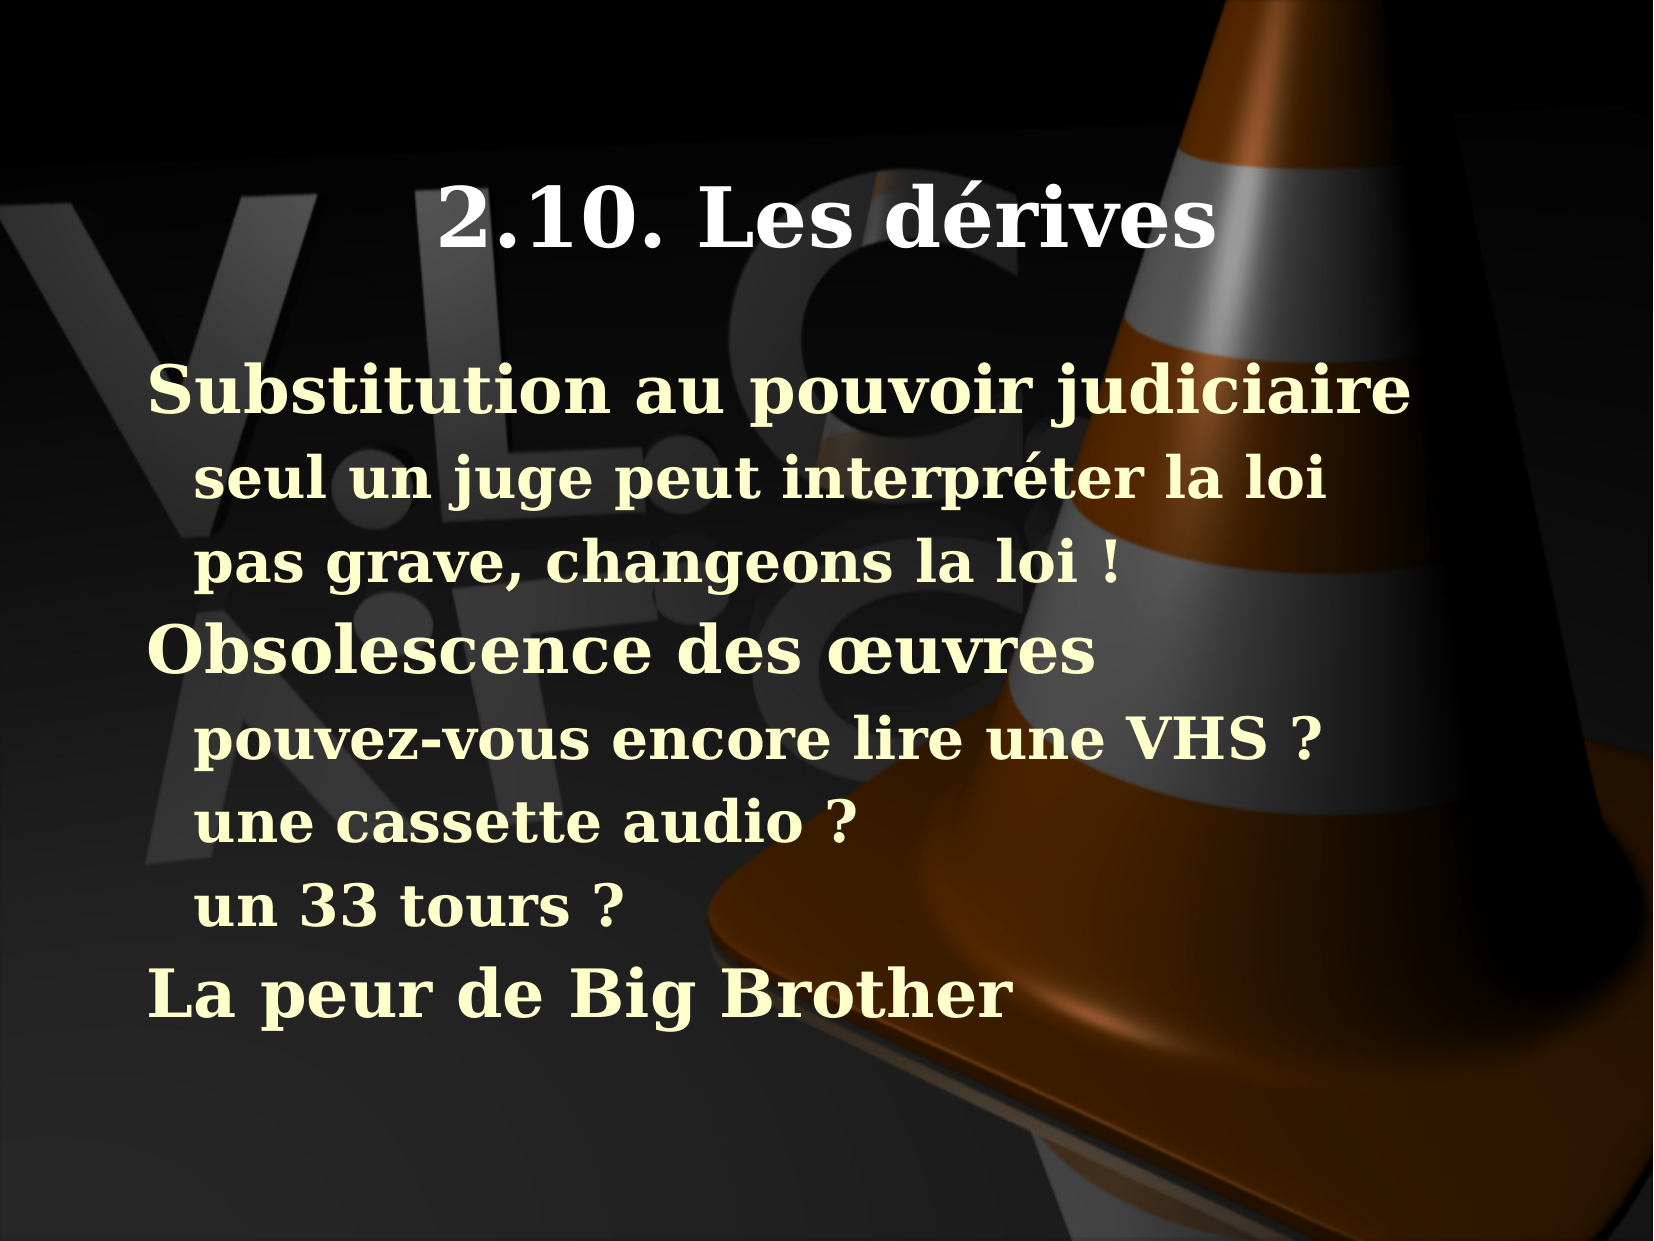

# 2.10. Les dérives
Substitution au pouvoir judiciaire
seul un juge peut interpréter la loi
pas grave, changeons la loi !
Obsolescence des œuvres
pouvez-vous encore lire une VHS ?
une cassette audio ?
un 33 tours ?
La peur de Big Brother